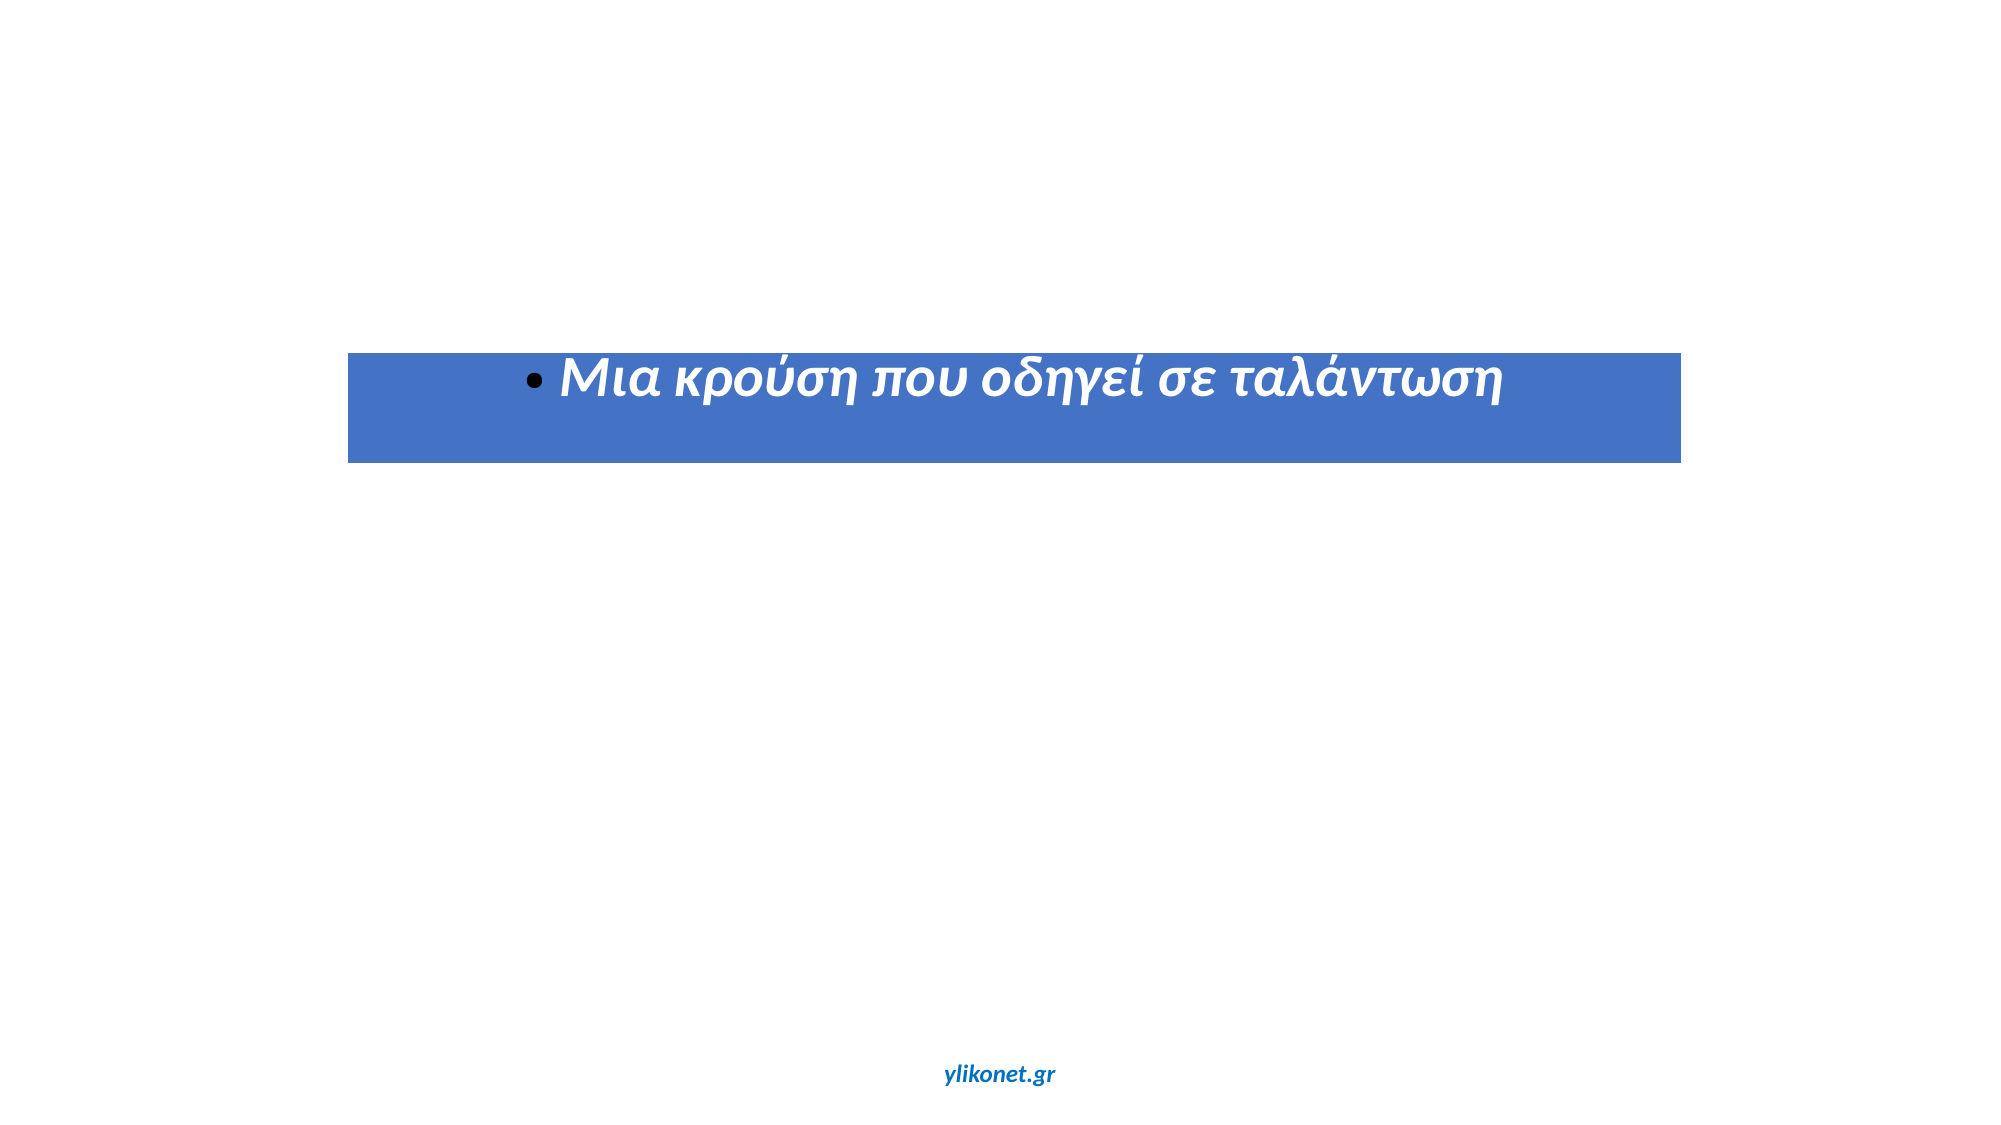

| Μια κρούση που οδηγεί σε ταλάντωση |
| --- |
ylikonet.gr